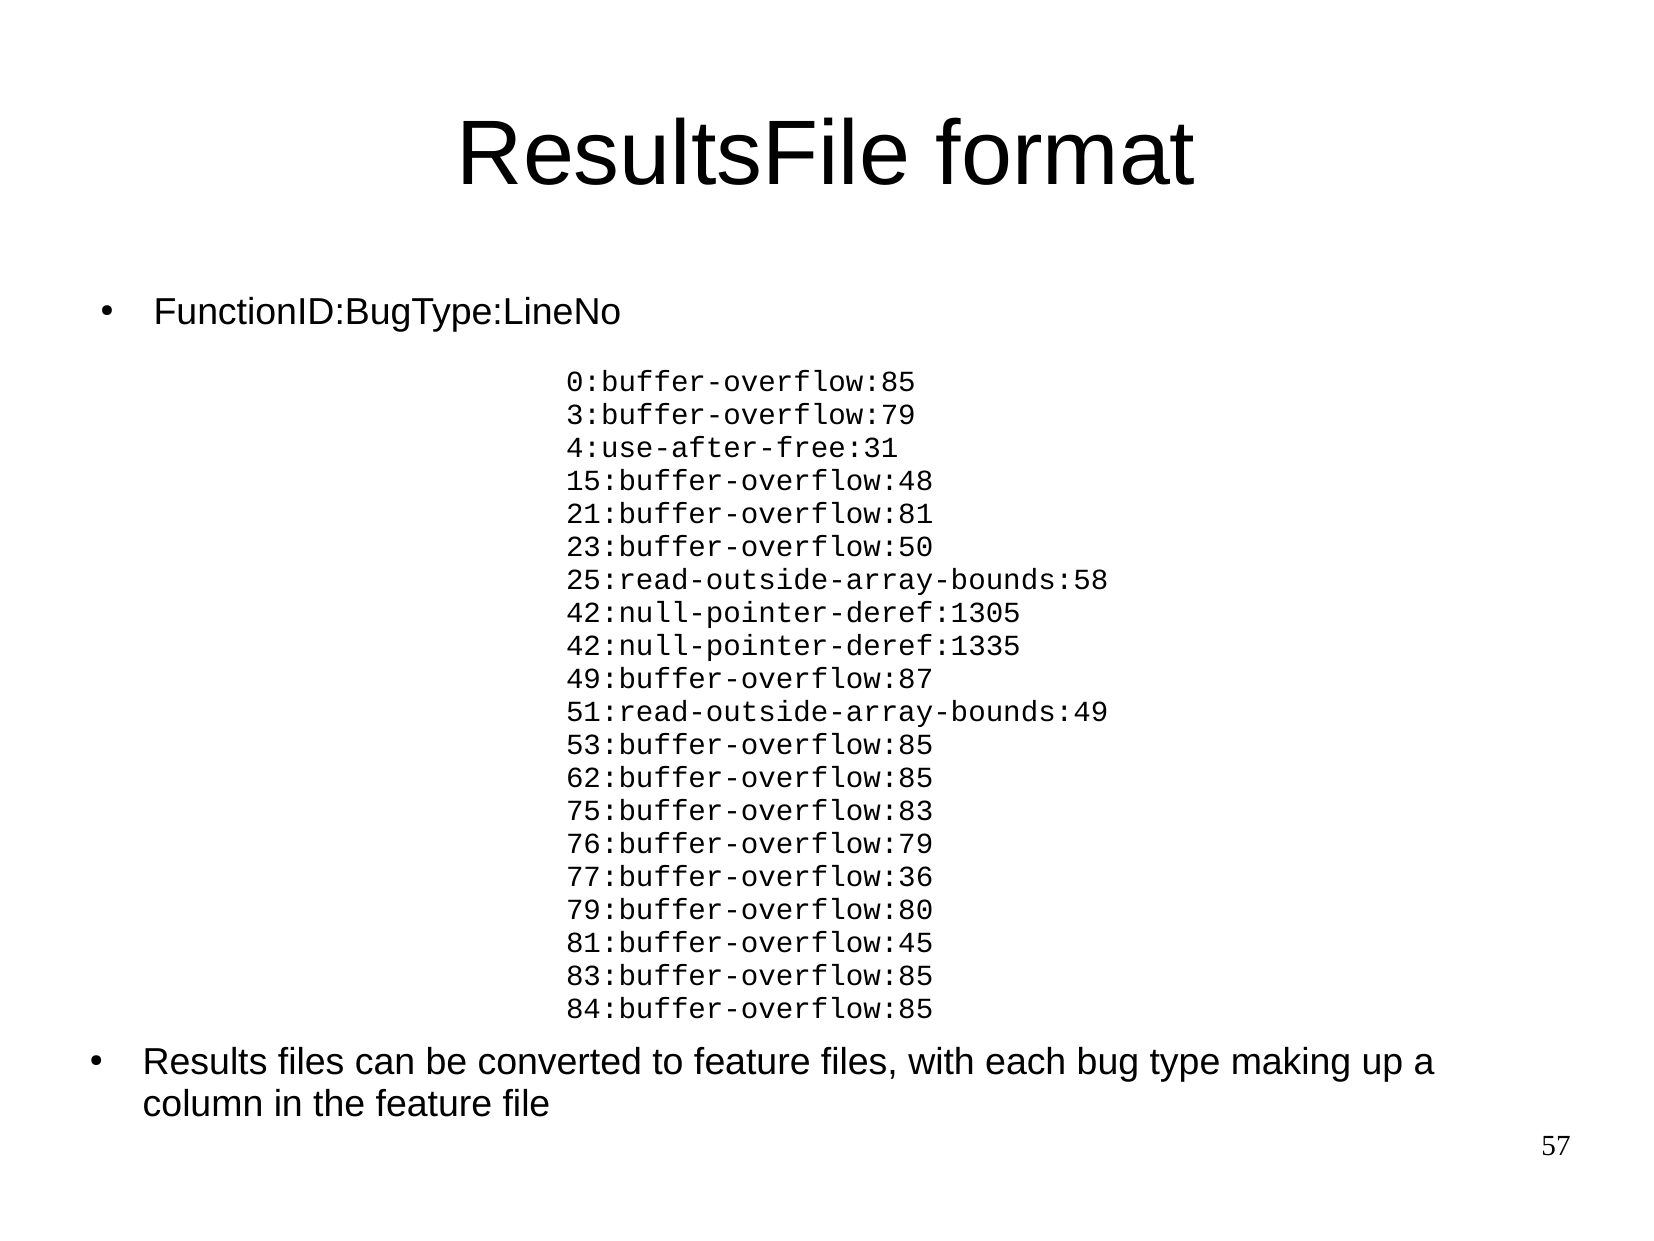

# ResultsFile format
FunctionID:BugType:LineNo
0:buffer-overflow:85
3:buffer-overflow:79
4:use-after-free:31
15:buffer-overflow:48
21:buffer-overflow:81
23:buffer-overflow:50
25:read-outside-array-bounds:58
42:null-pointer-deref:1305
42:null-pointer-deref:1335
49:buffer-overflow:87
51:read-outside-array-bounds:49
53:buffer-overflow:85
62:buffer-overflow:85
75:buffer-overflow:83
76:buffer-overflow:79
77:buffer-overflow:36
79:buffer-overflow:80
81:buffer-overflow:45
83:buffer-overflow:85
84:buffer-overflow:85
Results files can be converted to feature files, with each bug type making up a column in the feature file
57